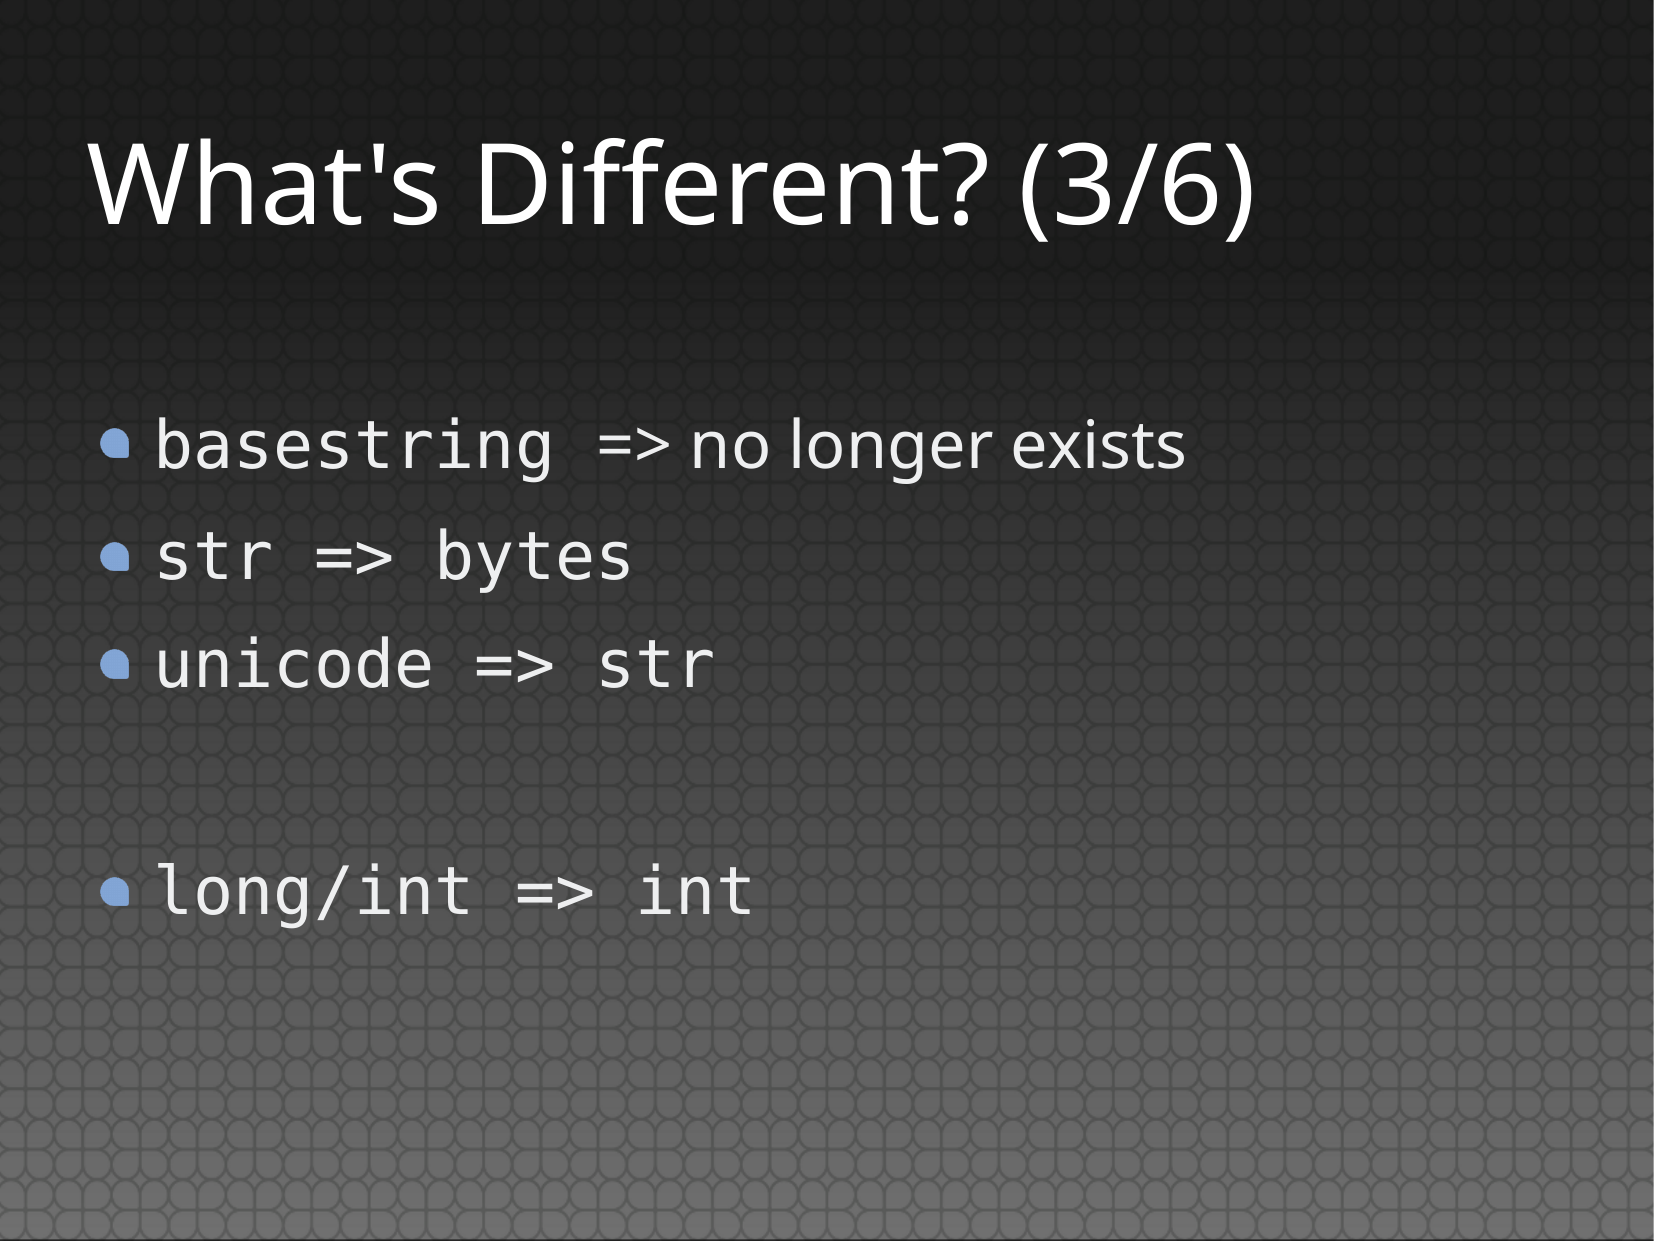

# What's Different? (3/6)
basestring => no longer exists
str => bytes
unicode => str
long/int => int